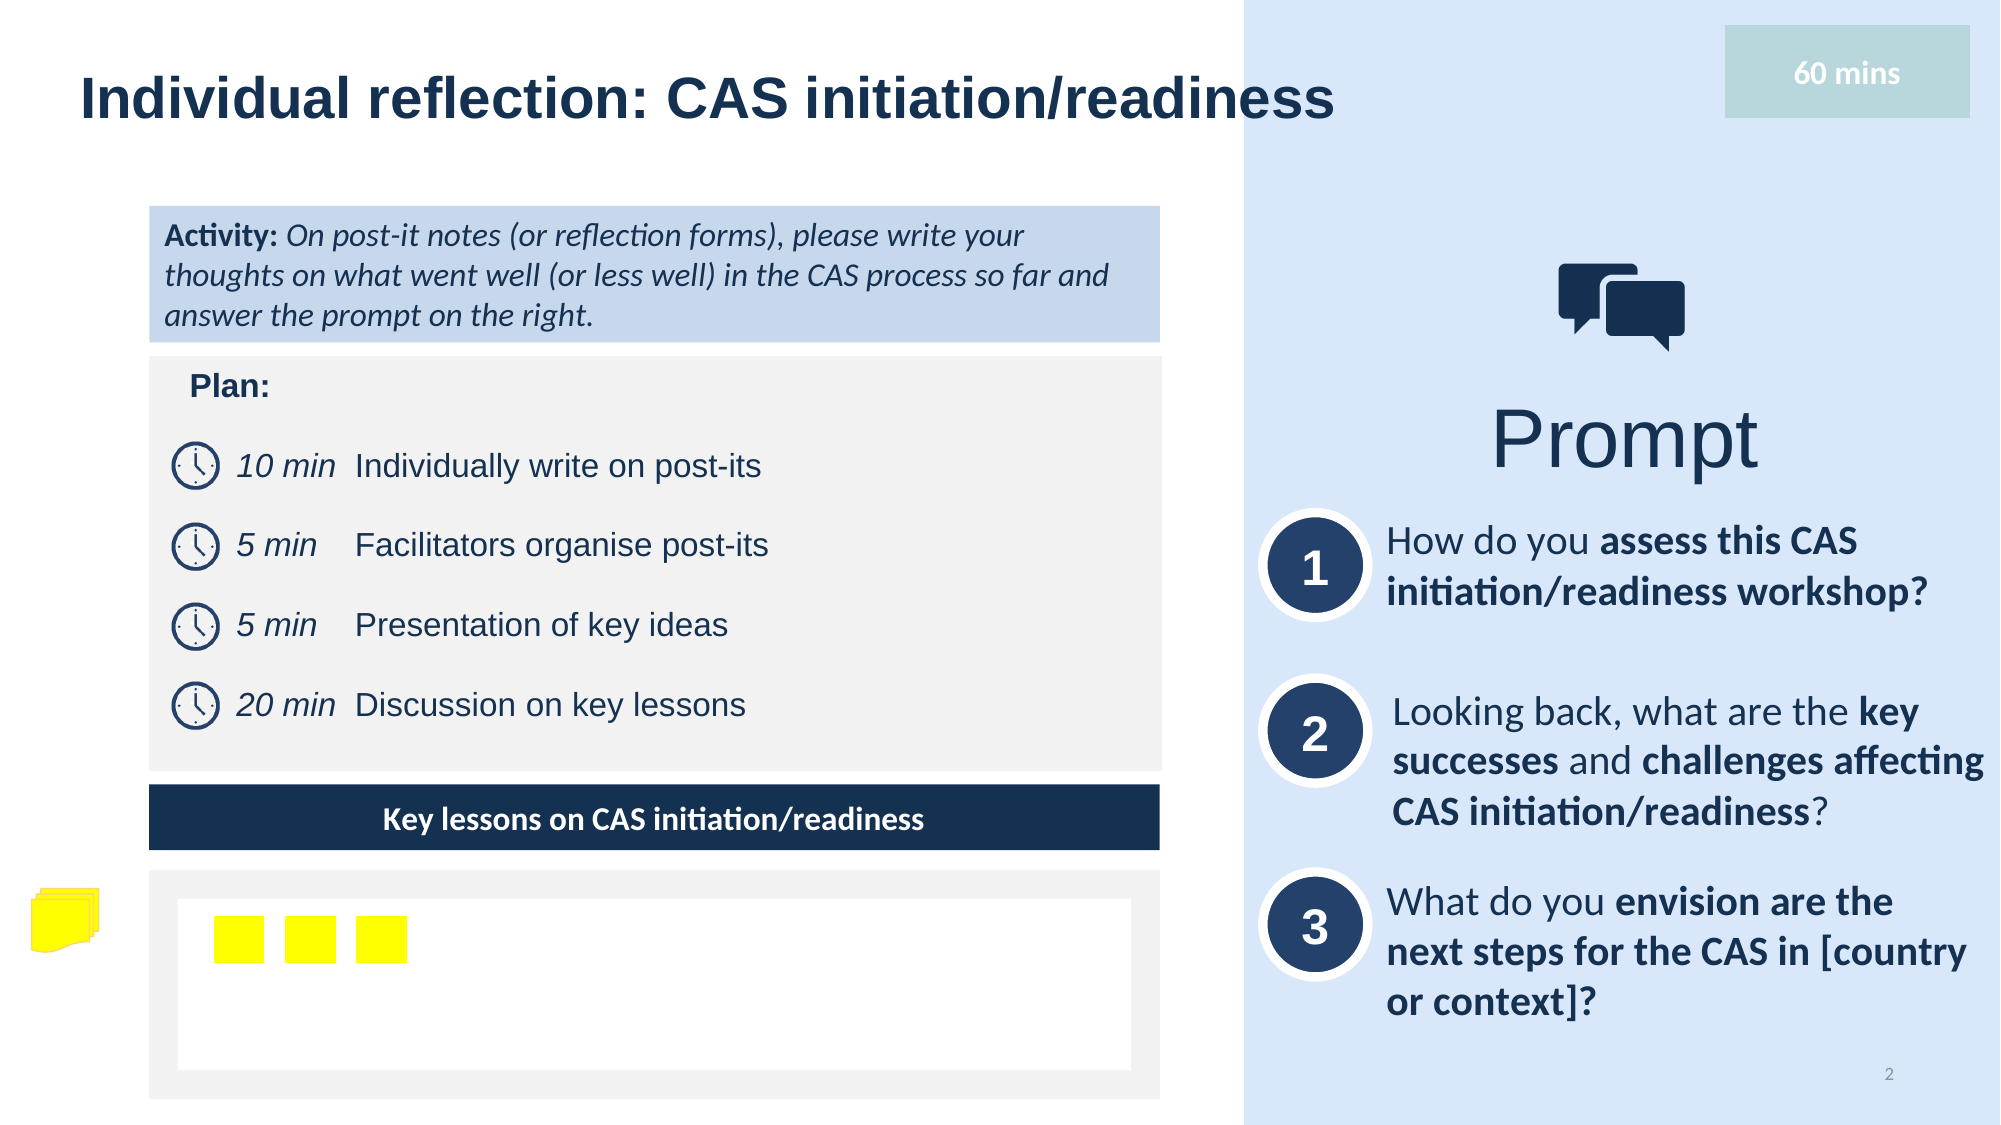

60 mins
Individual reflection: CAS initiation/readiness
Activity: On post-it notes (or reflection forms), please write your thoughts on what went well (or less well) in the CAS process so far and answer the prompt on the right.
Prompt
Plan:
10 min Individually write on post-its
5 min Facilitators organise post-its
5 min Presentation of key ideas
20 min Discussion on key lessons
How do you assess this CAS initiation/readiness workshop?
1
Looking back, what are the key successes and challenges affecting CAS initiation/readiness?
2
Key lessons on CAS initiation/readiness
What do you envision are the next steps for the CAS in [country or context]?
3